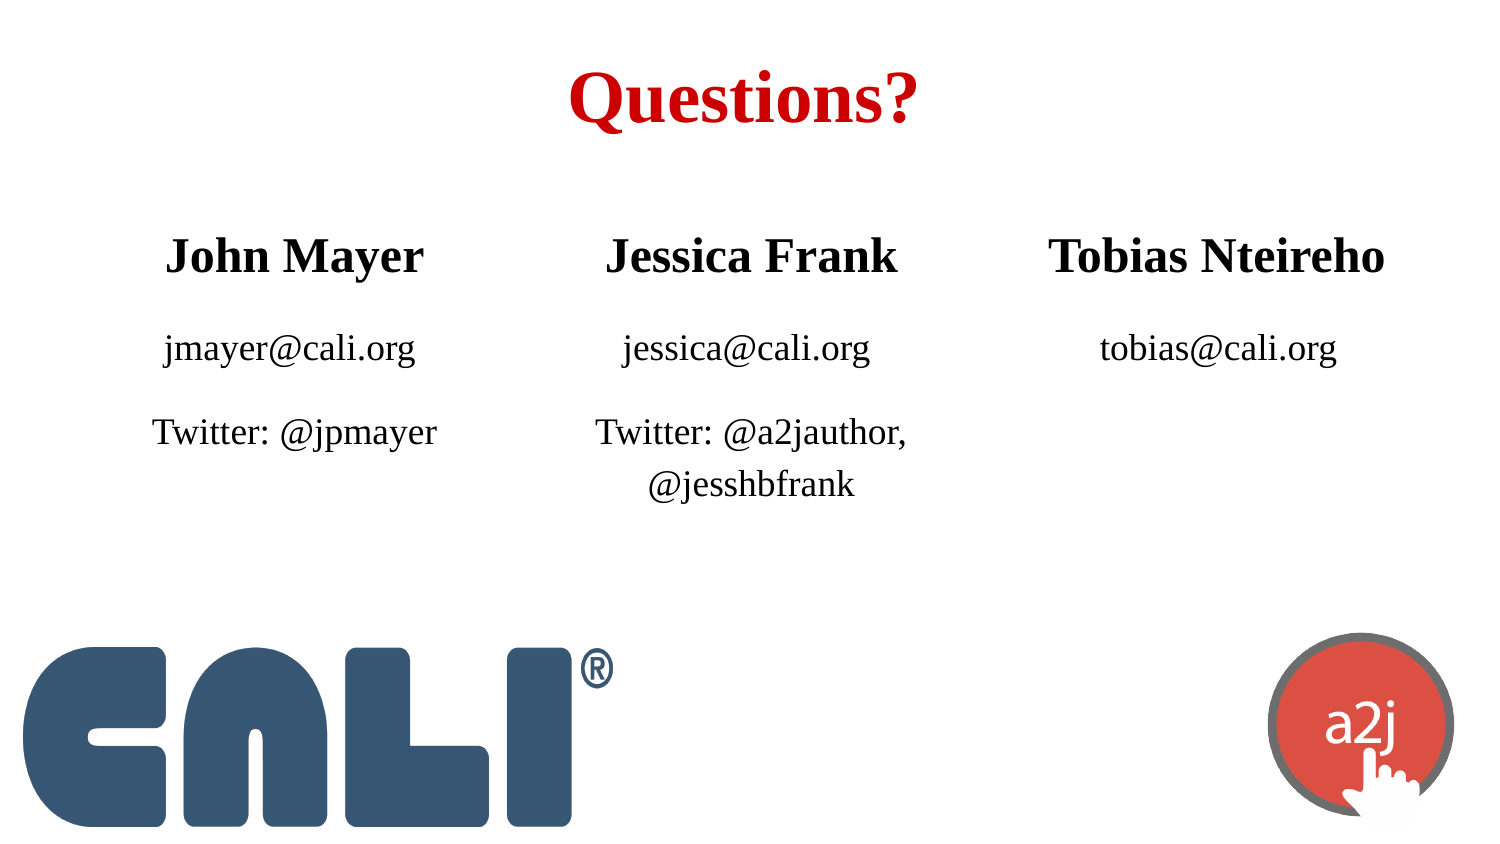

# Questions?
John Mayer
jmayer@cali.org
Twitter: @jpmayer
Jessica Frank
jessica@cali.org
Twitter: @a2jauthor, @jesshbfrank
Tobias Nteireho
tobias@cali.org